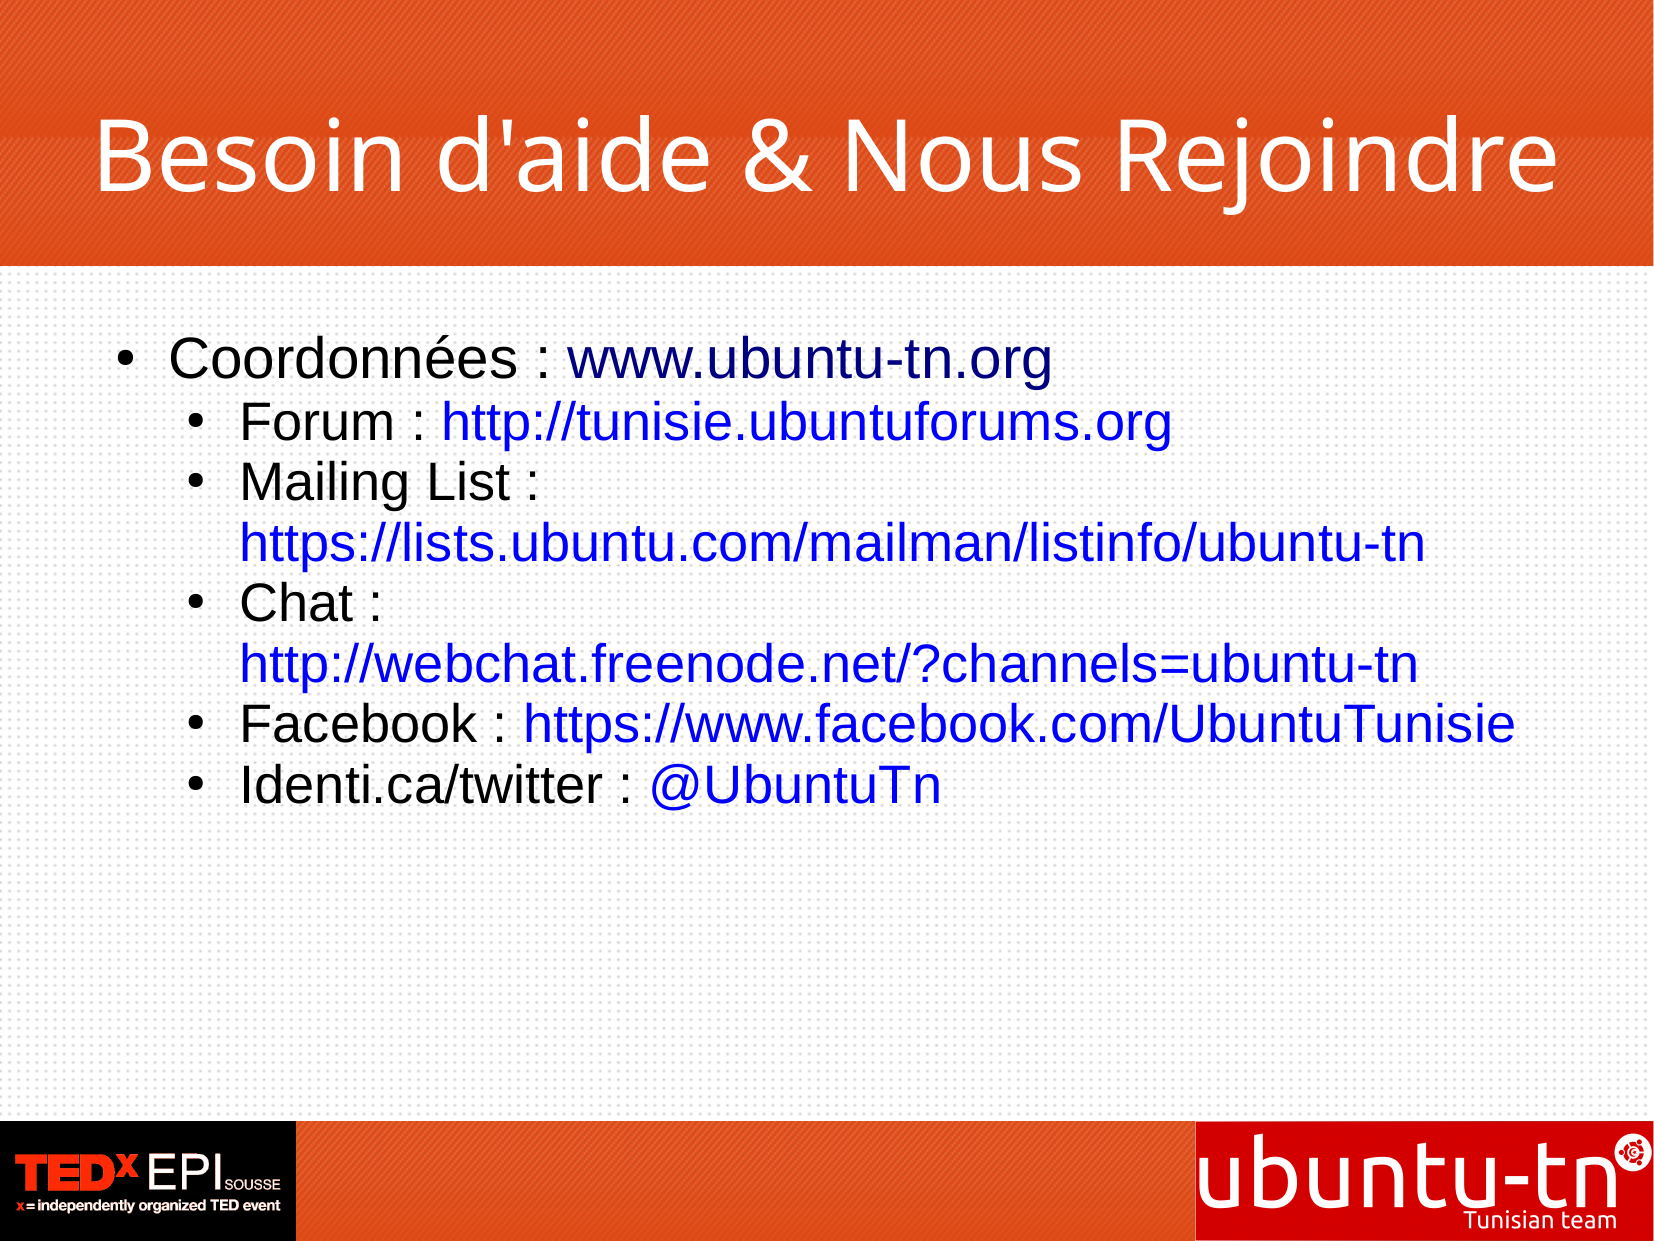

# Besoin d'aide & Nous Rejoindre
Coordonnées : www.ubuntu-tn.org
Forum : http://tunisie.ubuntuforums.org
Mailing List : https://lists.ubuntu.com/mailman/listinfo/ubuntu-tn
Chat : http://webchat.freenode.net/?channels=ubuntu-tn
Facebook : https://www.facebook.com/UbuntuTunisie
Identi.ca/twitter : @UbuntuTn